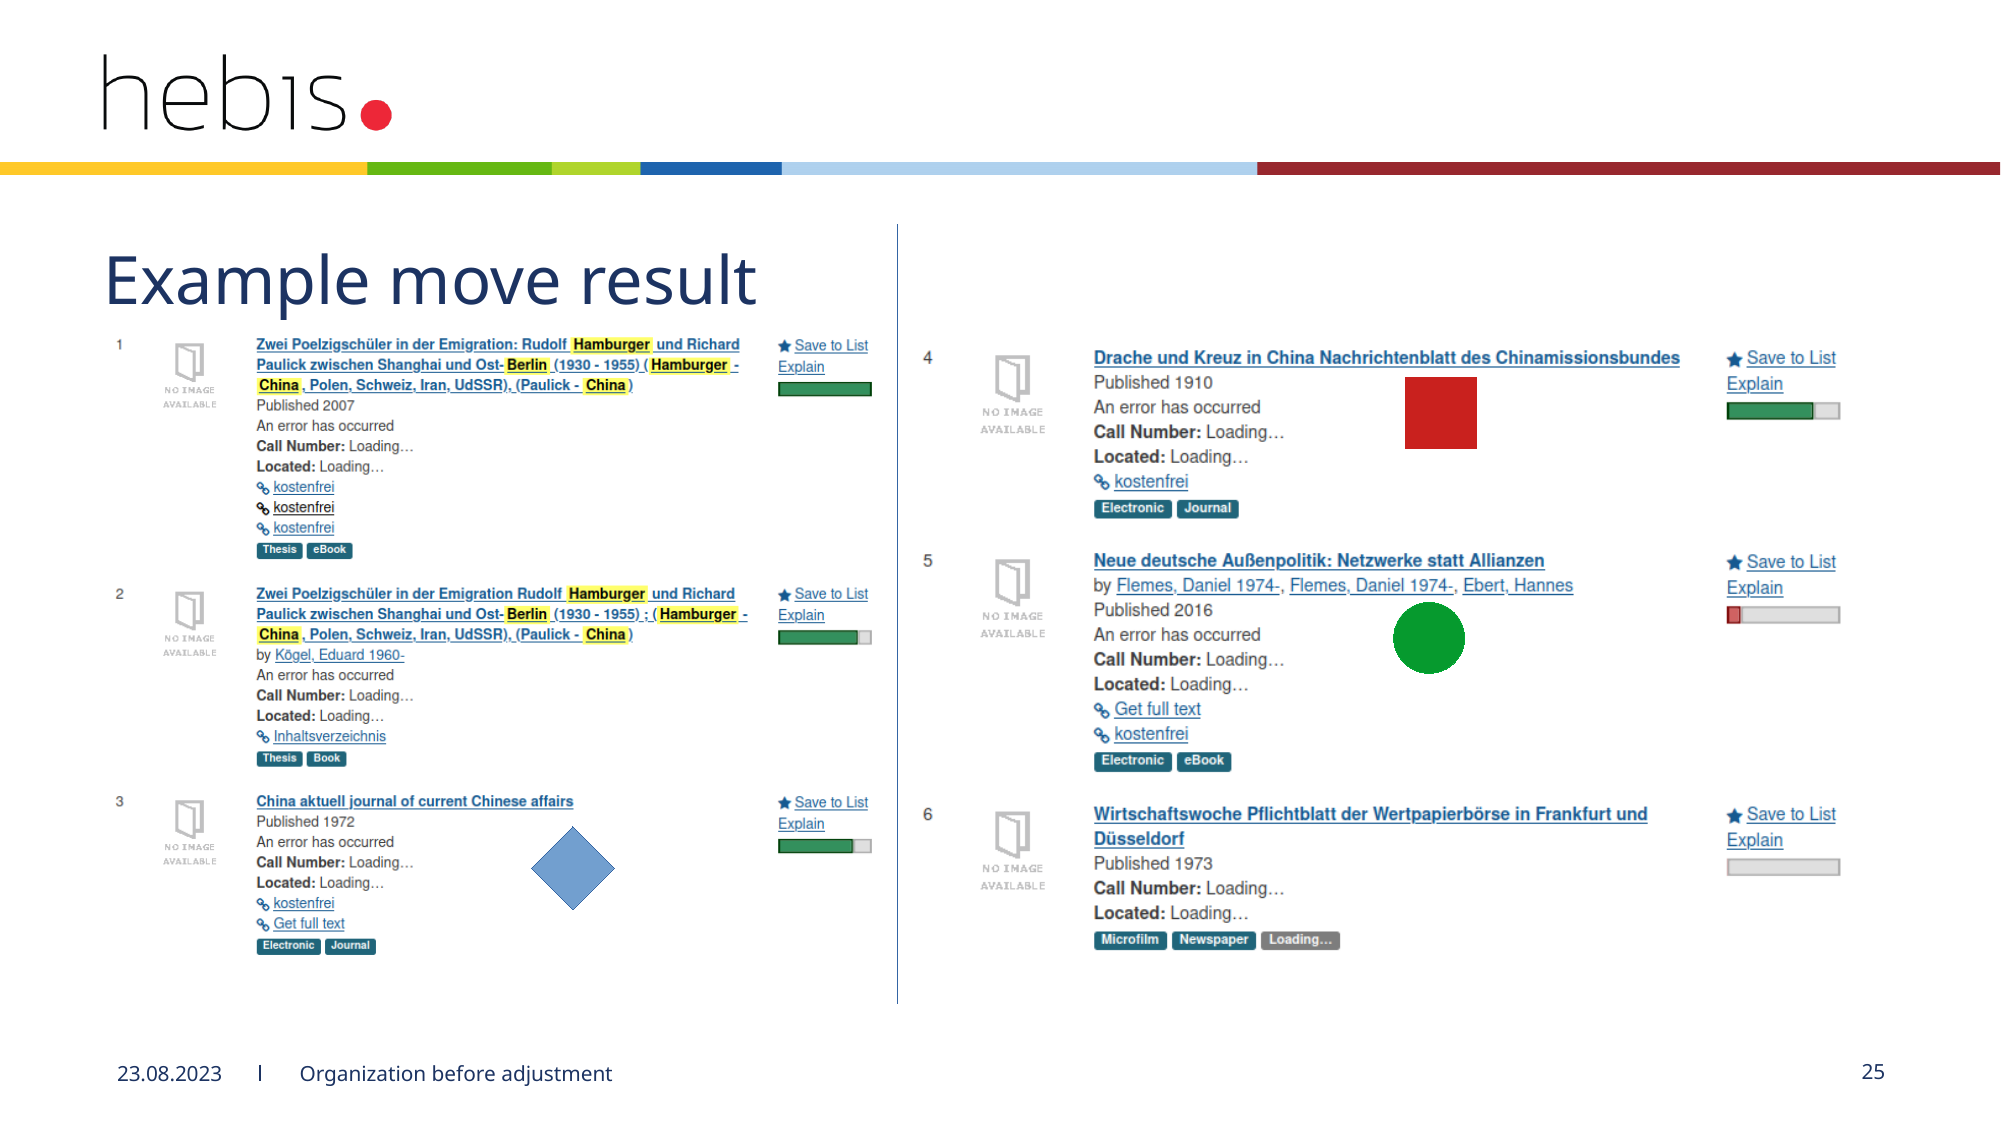

# Example move result
23.08.2023
Organization before adjustment